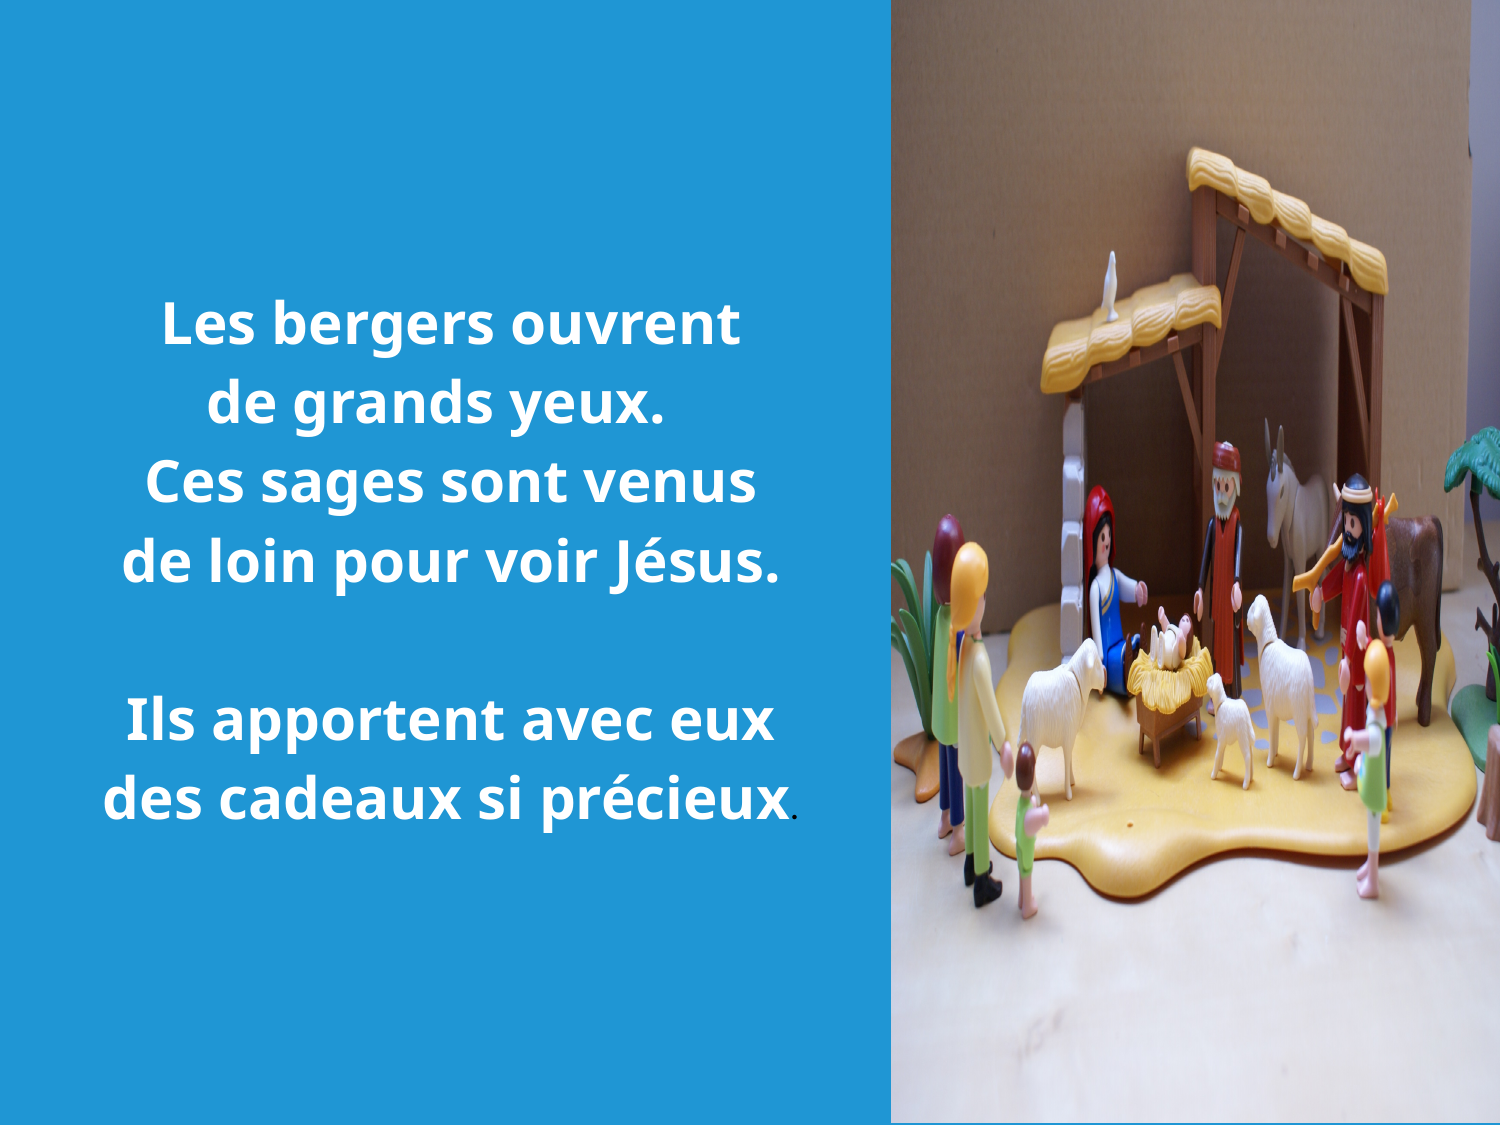

Les bergers ouvrent
de grands yeux.
Ces sages sont venus
de loin pour voir Jésus.
Ils apportent avec eux
des cadeaux si précieux.